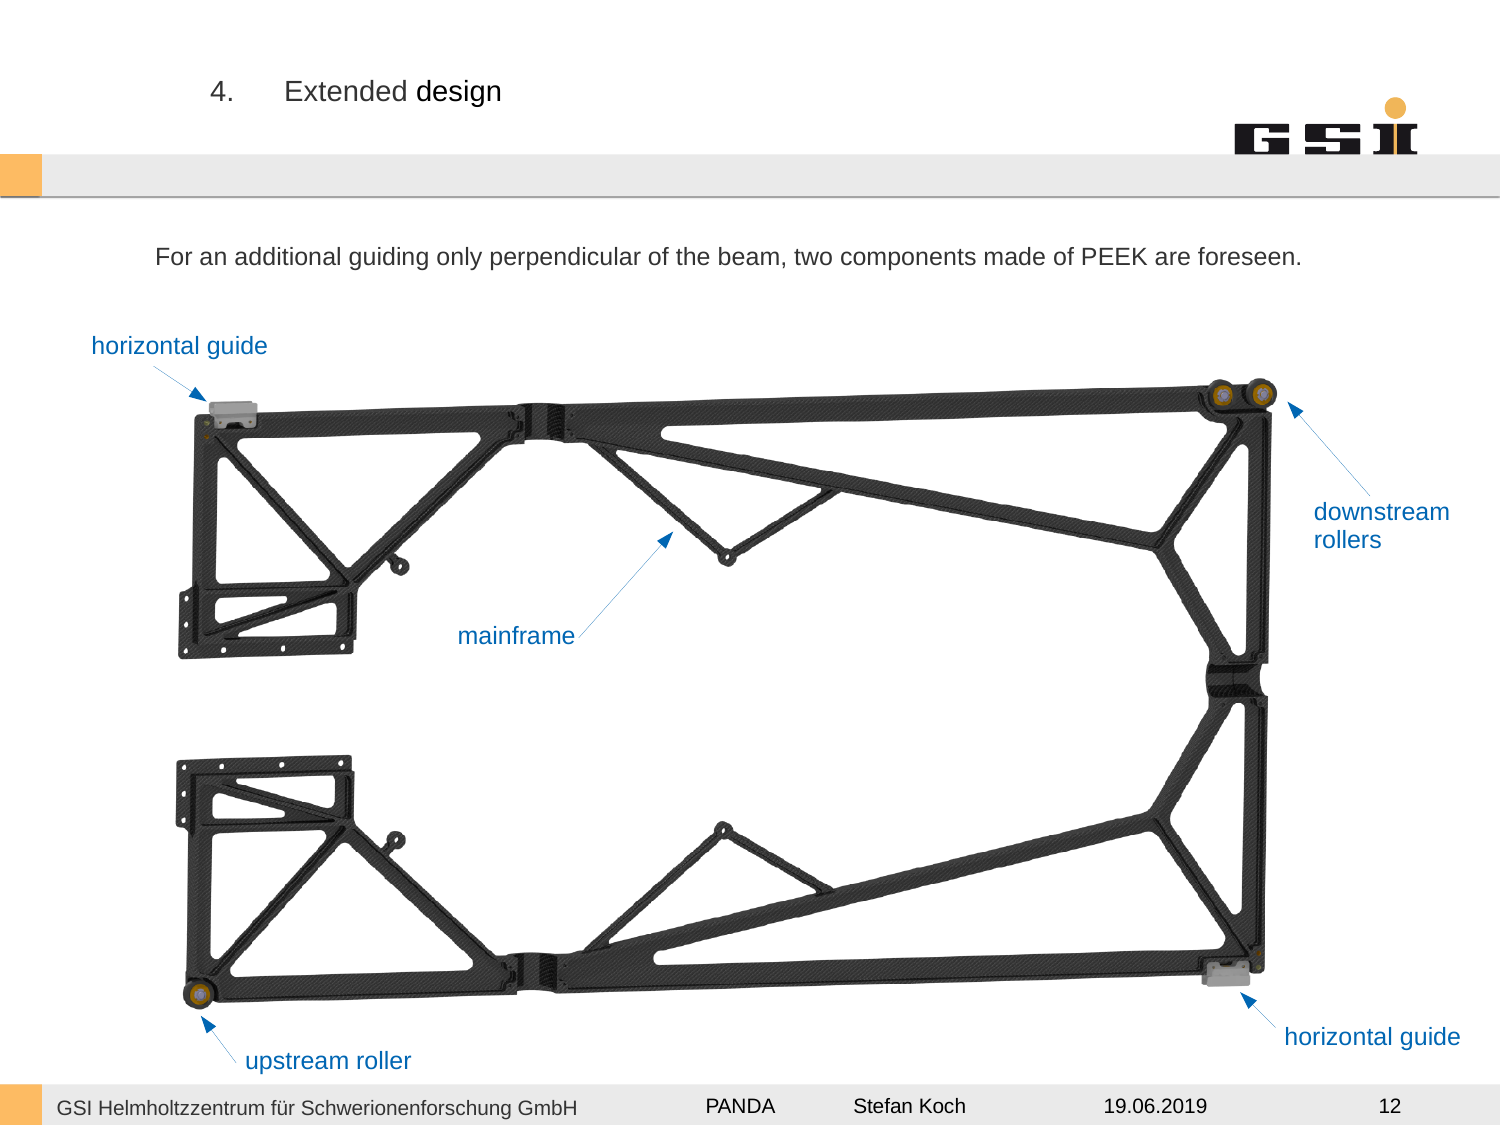

4.	Extended design
# For an additional guiding only perpendicular of the beam, two components made of PEEK are foreseen.
horizontal guide
downstream
rollers
mainframe
horizontal guide
upstream roller